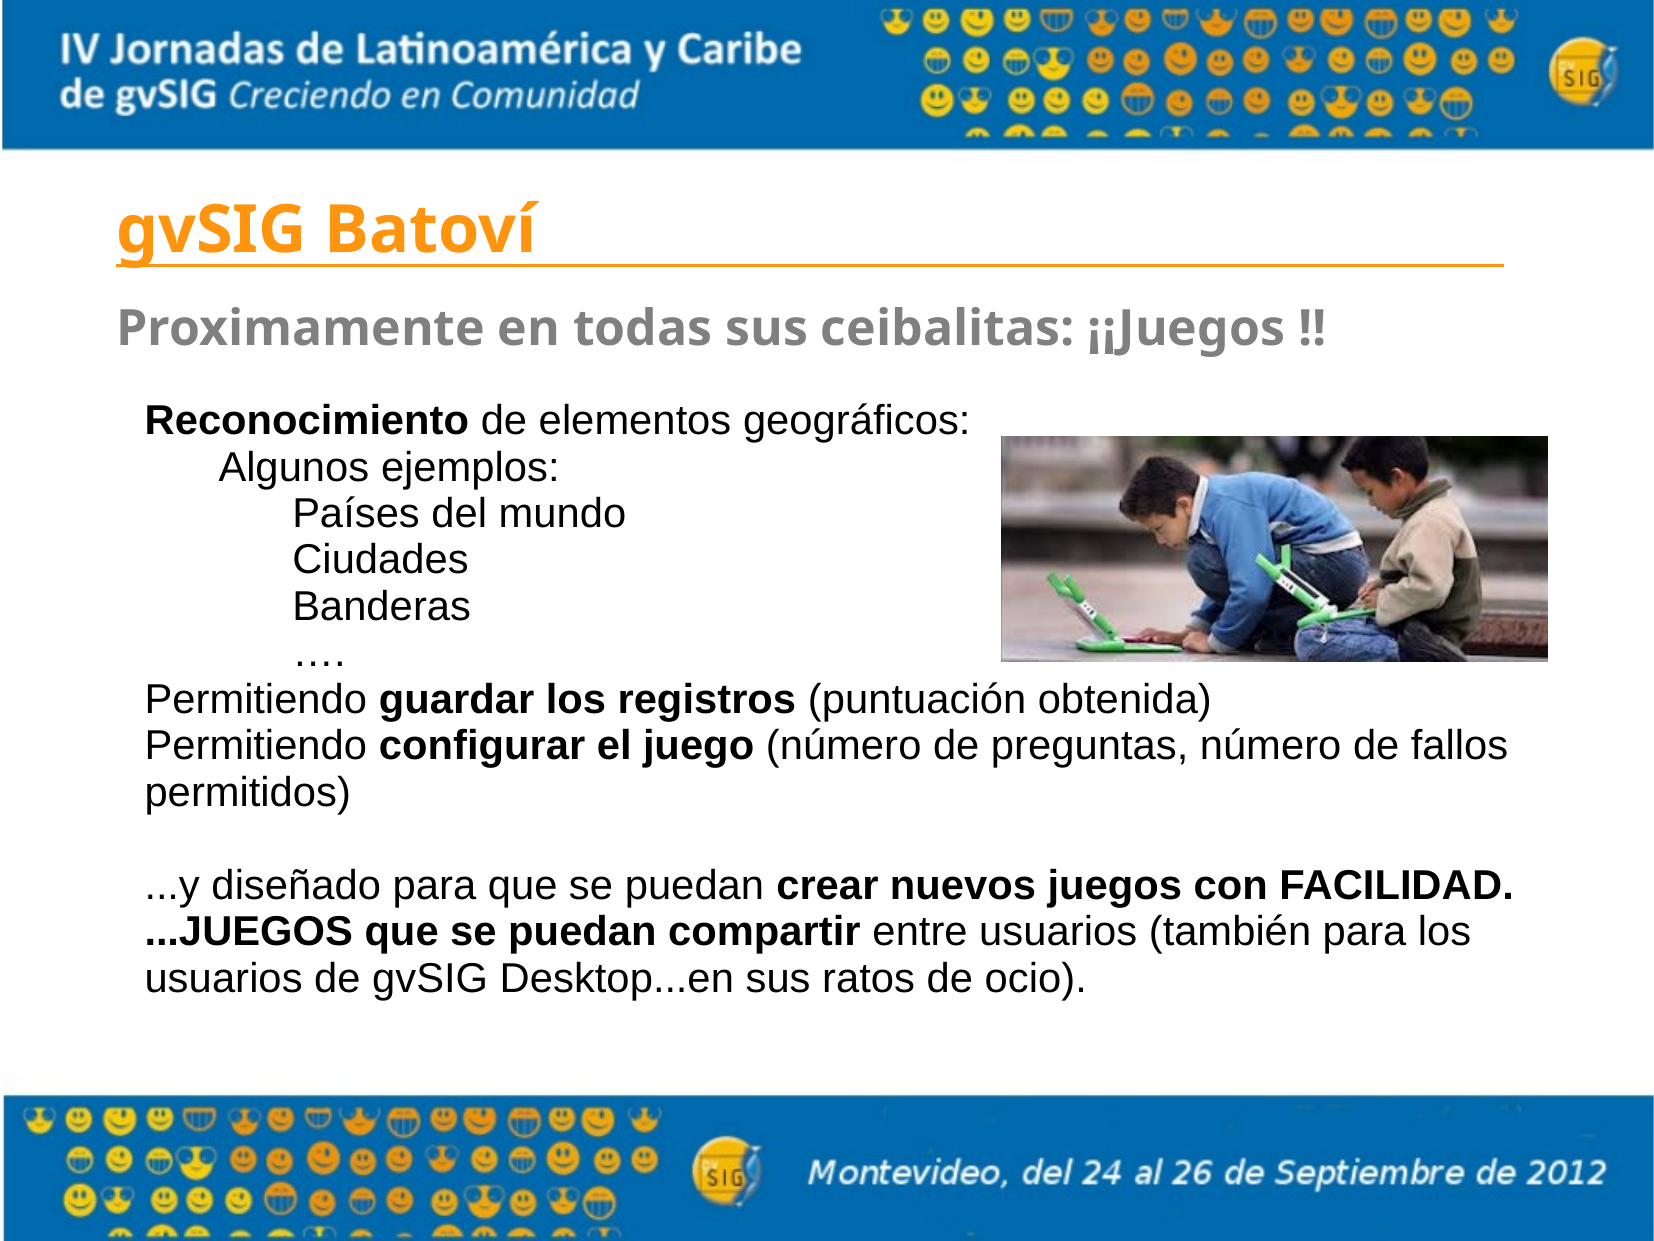

# gvSIG Batoví
Proximamente en todas sus ceibalitas: ¡¡Juegos !!
Reconocimiento de elementos geográficos:
	Algunos ejemplos:
		Países del mundo
		Ciudades
		Banderas
		….
Permitiendo guardar los registros (puntuación obtenida)
Permitiendo configurar el juego (número de preguntas, número de fallos permitidos)
...y diseñado para que se puedan crear nuevos juegos con FACILIDAD.
...JUEGOS que se puedan compartir entre usuarios (también para los usuarios de gvSIG Desktop...en sus ratos de ocio).